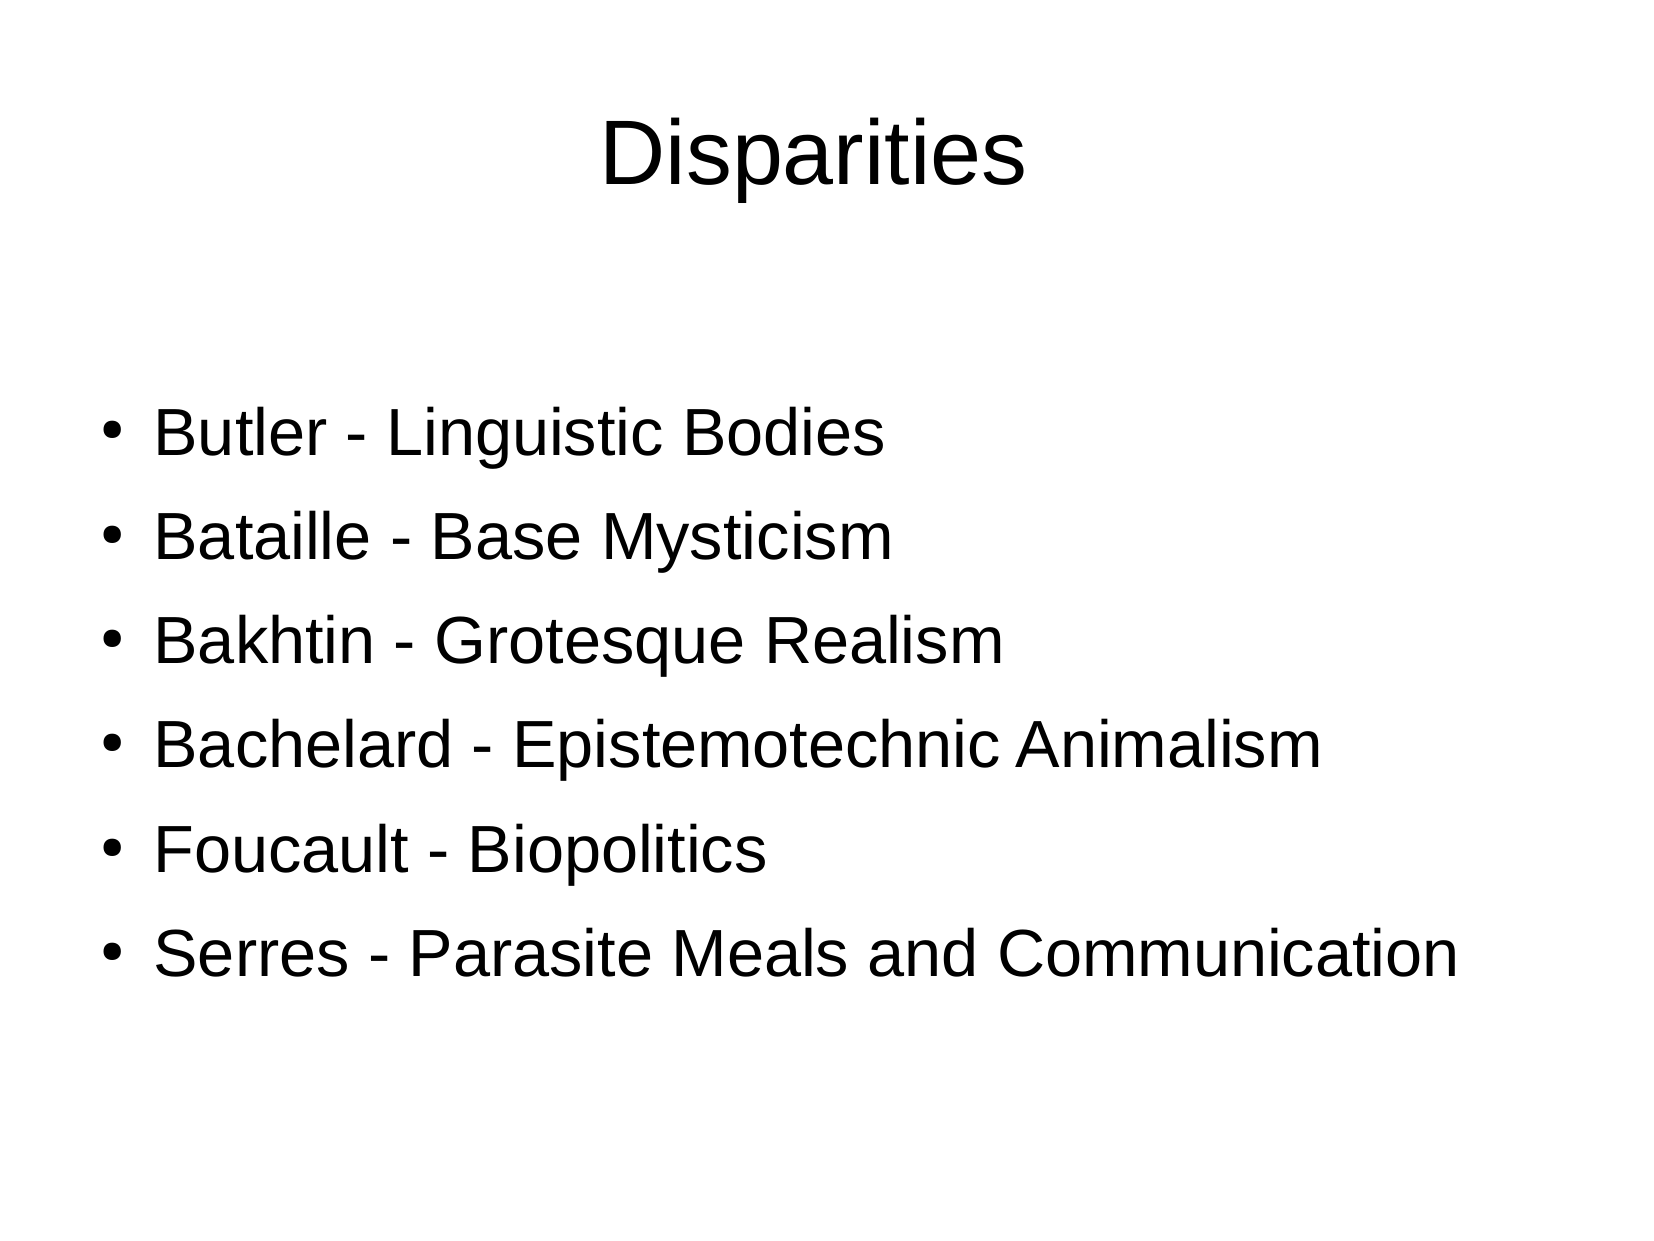

# Disparities
Butler - Linguistic Bodies
Bataille - Base Mysticism
Bakhtin - Grotesque Realism
Bachelard - Epistemotechnic Animalism
Foucault - Biopolitics
Serres - Parasite Meals and Communication